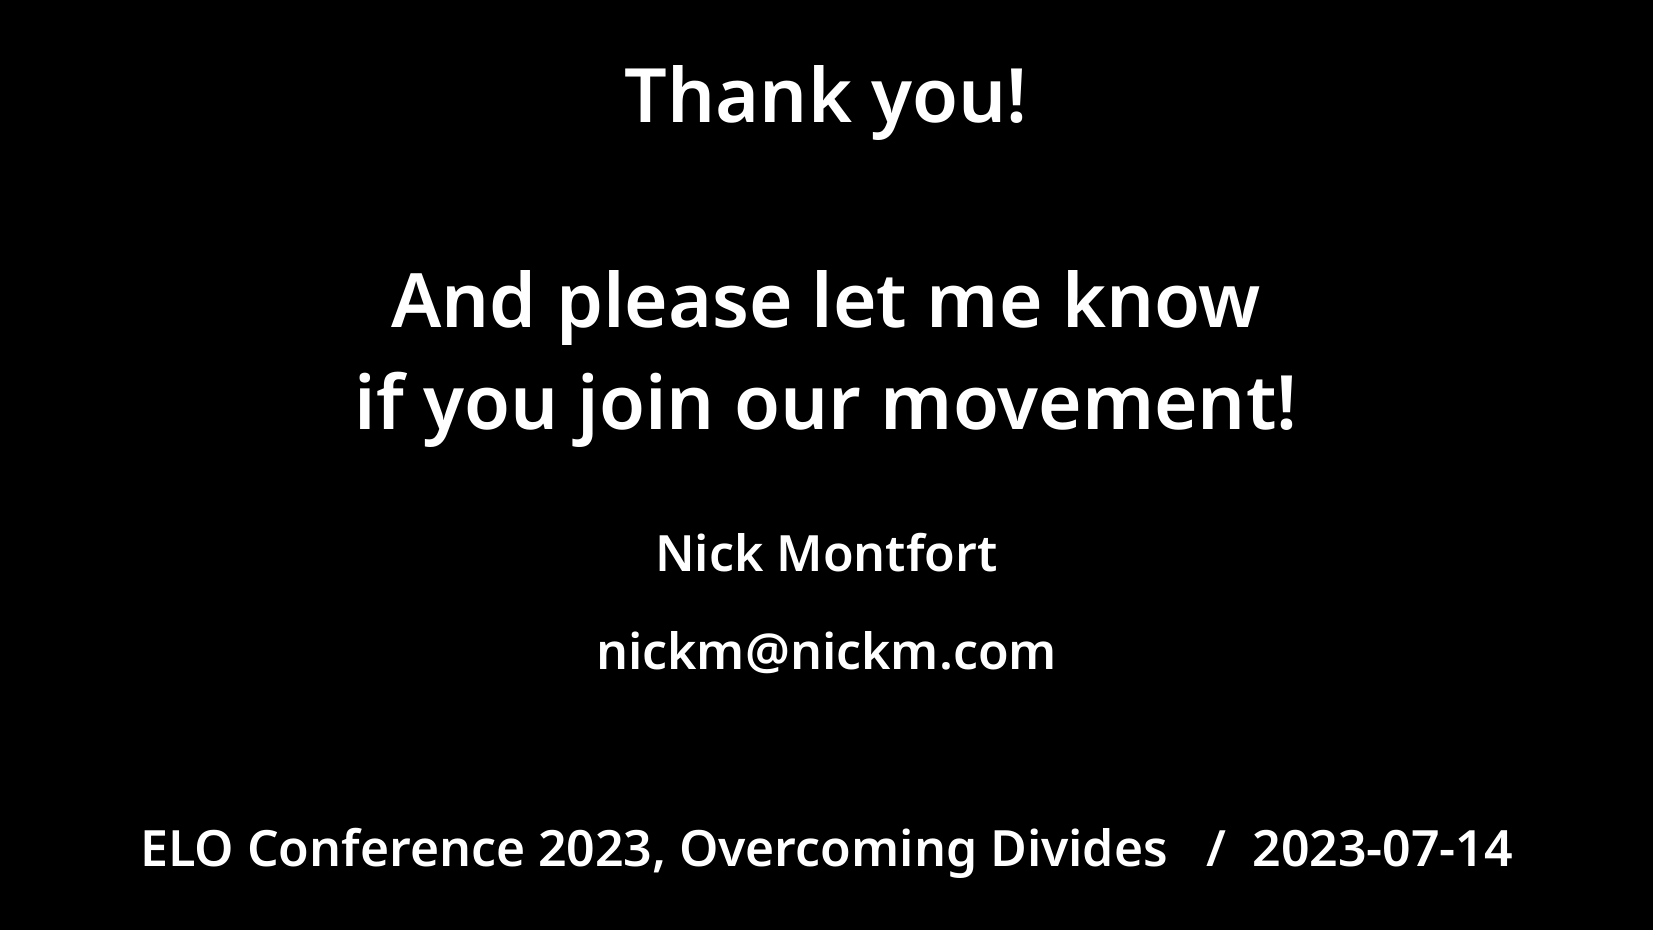

Thank you!
And please let me know
if you join our movement!
# Nick Montfort
nickm@nickm.com
ELO Conference 2023, Overcoming Divides / 2023-07-14